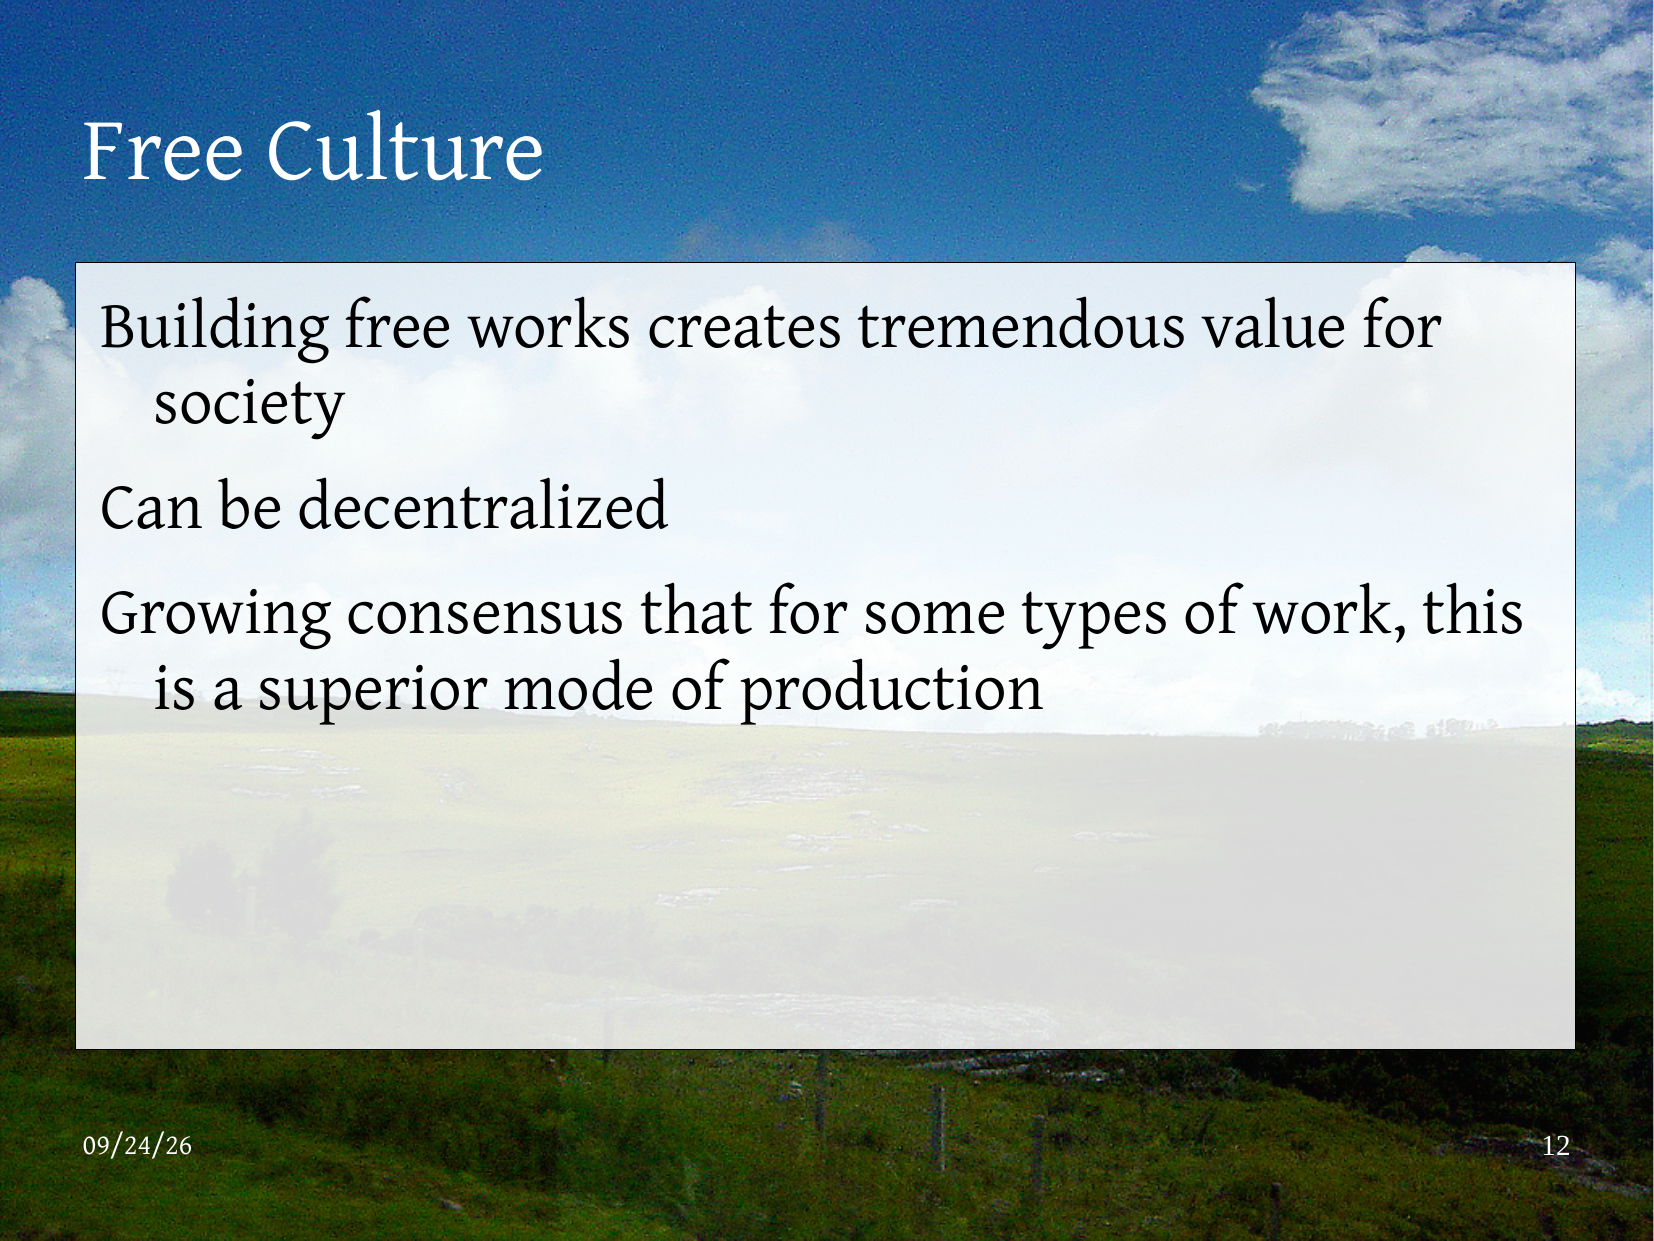

# Free Culture
Building free works creates tremendous value for society
Can be decentralized
Growing consensus that for some types of work, this is a superior mode of production
12